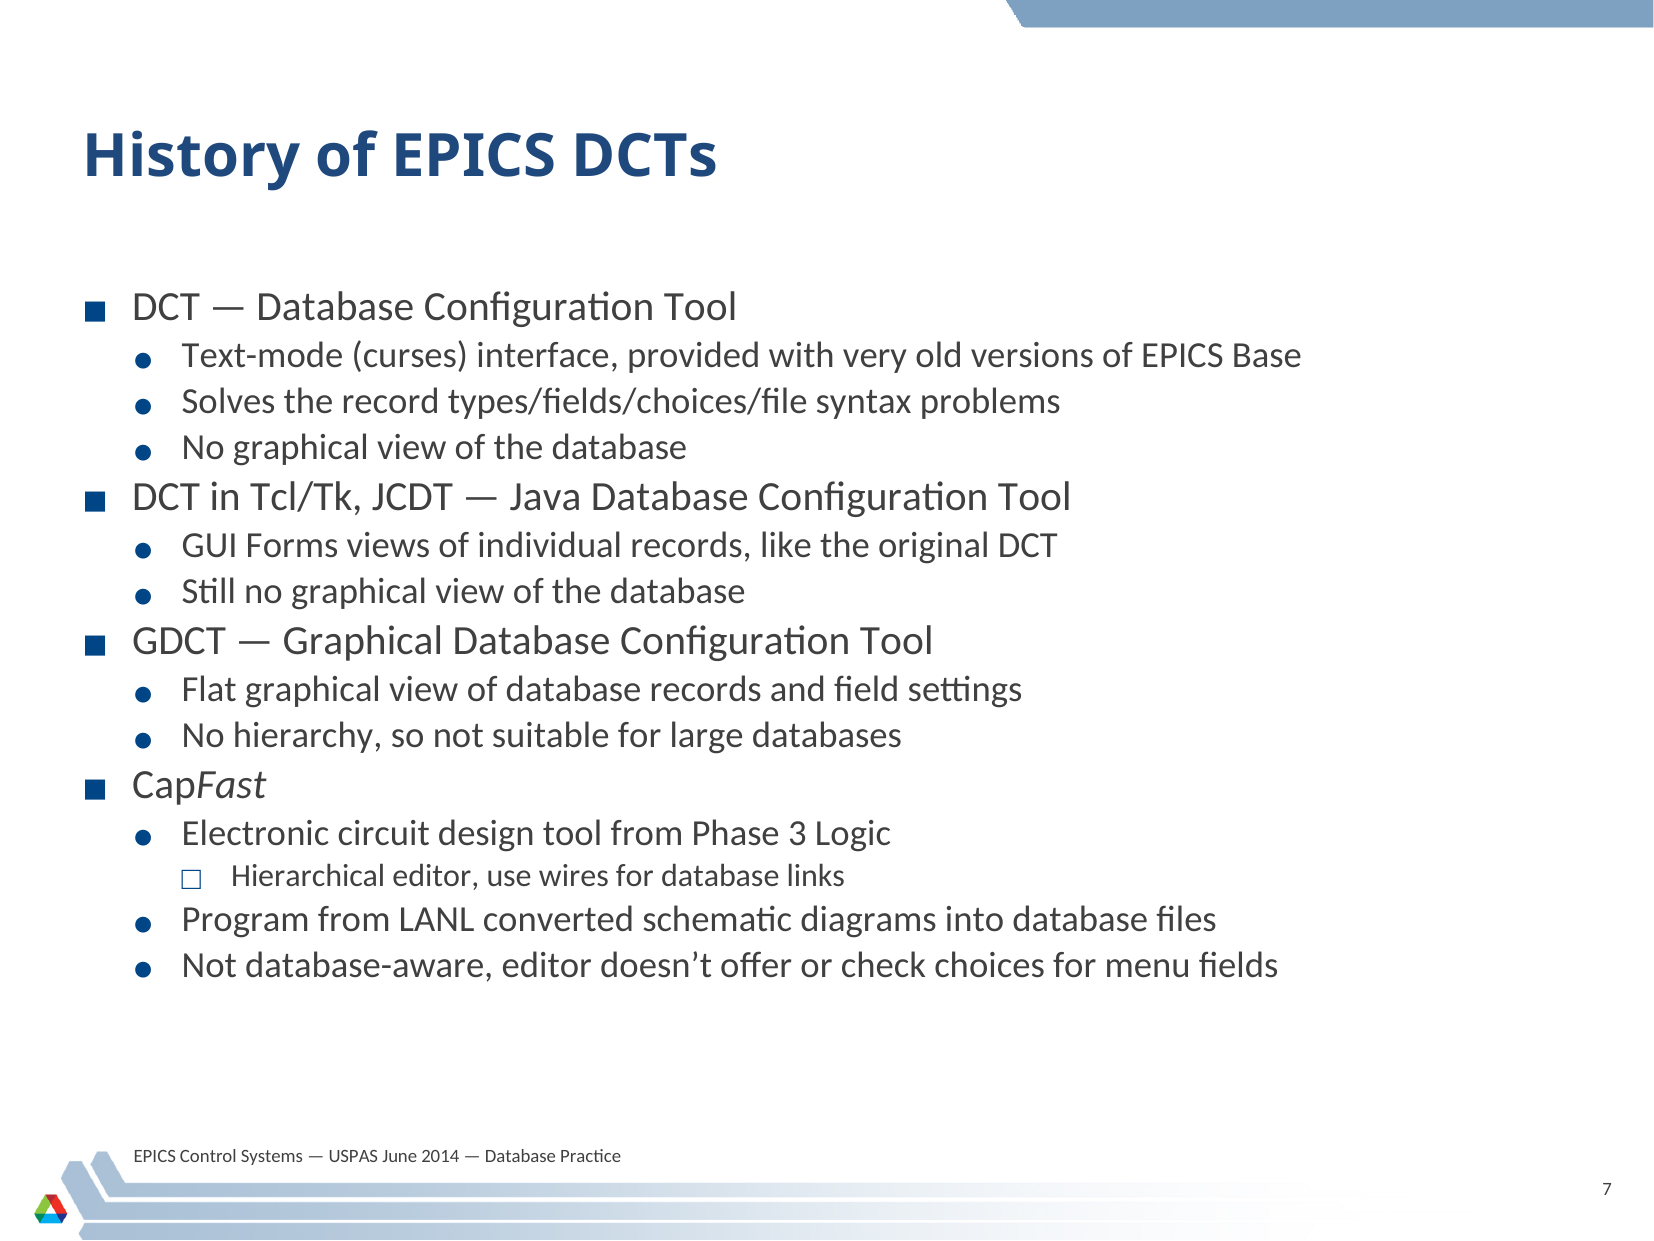

# History of EPICS DCTs
DCT — Database Configuration Tool
Text-mode (curses) interface, provided with very old versions of EPICS Base
Solves the record types/fields/choices/file syntax problems
No graphical view of the database
DCT in Tcl/Tk, JCDT — Java Database Configuration Tool
GUI Forms views of individual records, like the original DCT
Still no graphical view of the database
GDCT — Graphical Database Configuration Tool
Flat graphical view of database records and field settings
No hierarchy, so not suitable for large databases
CapFast
Electronic circuit design tool from Phase 3 Logic
Hierarchical editor, use wires for database links
Program from LANL converted schematic diagrams into database files
Not database-aware, editor doesn’t offer or check choices for menu fields
EPICS Control Systems — USPAS June 2014 — Database Practice
7